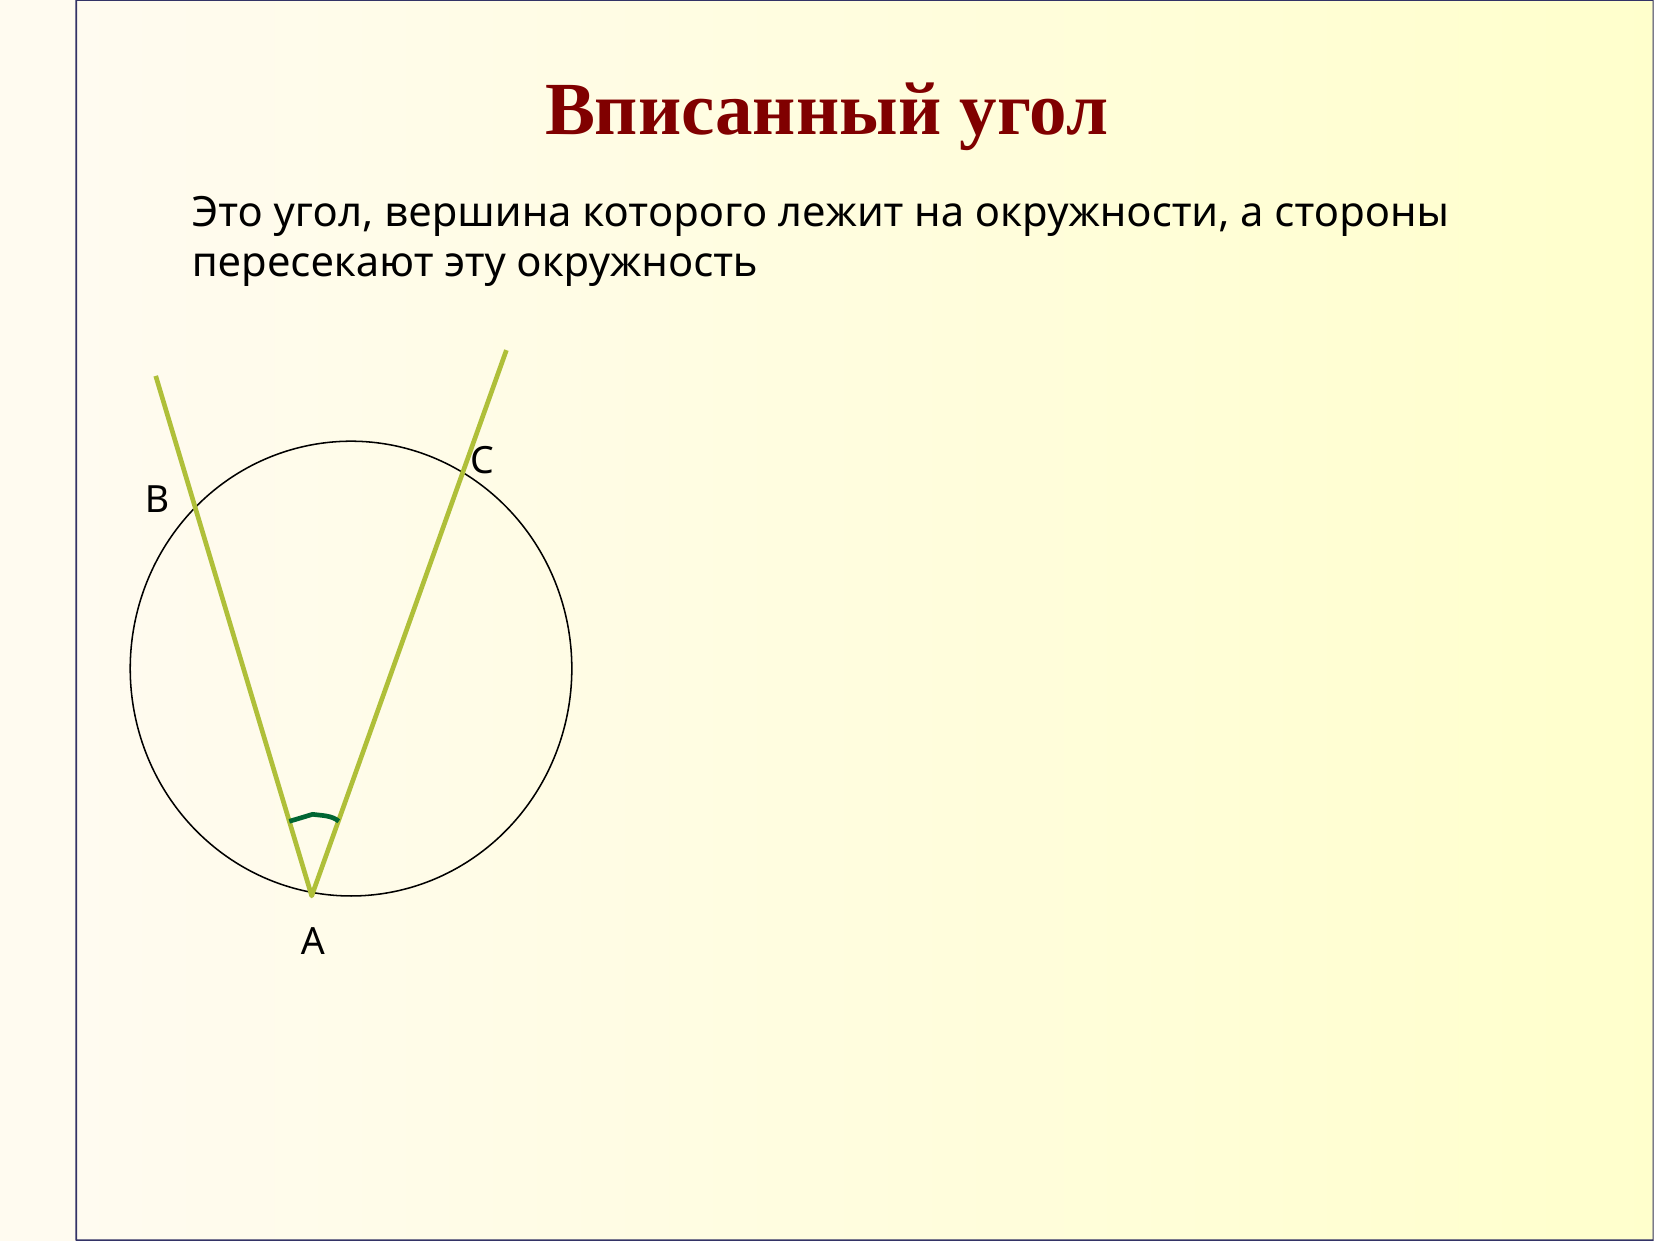

Вписанный угол
Это угол, вершина которого лежит на окружности, а стороны пересекают эту окружность
С
В
А